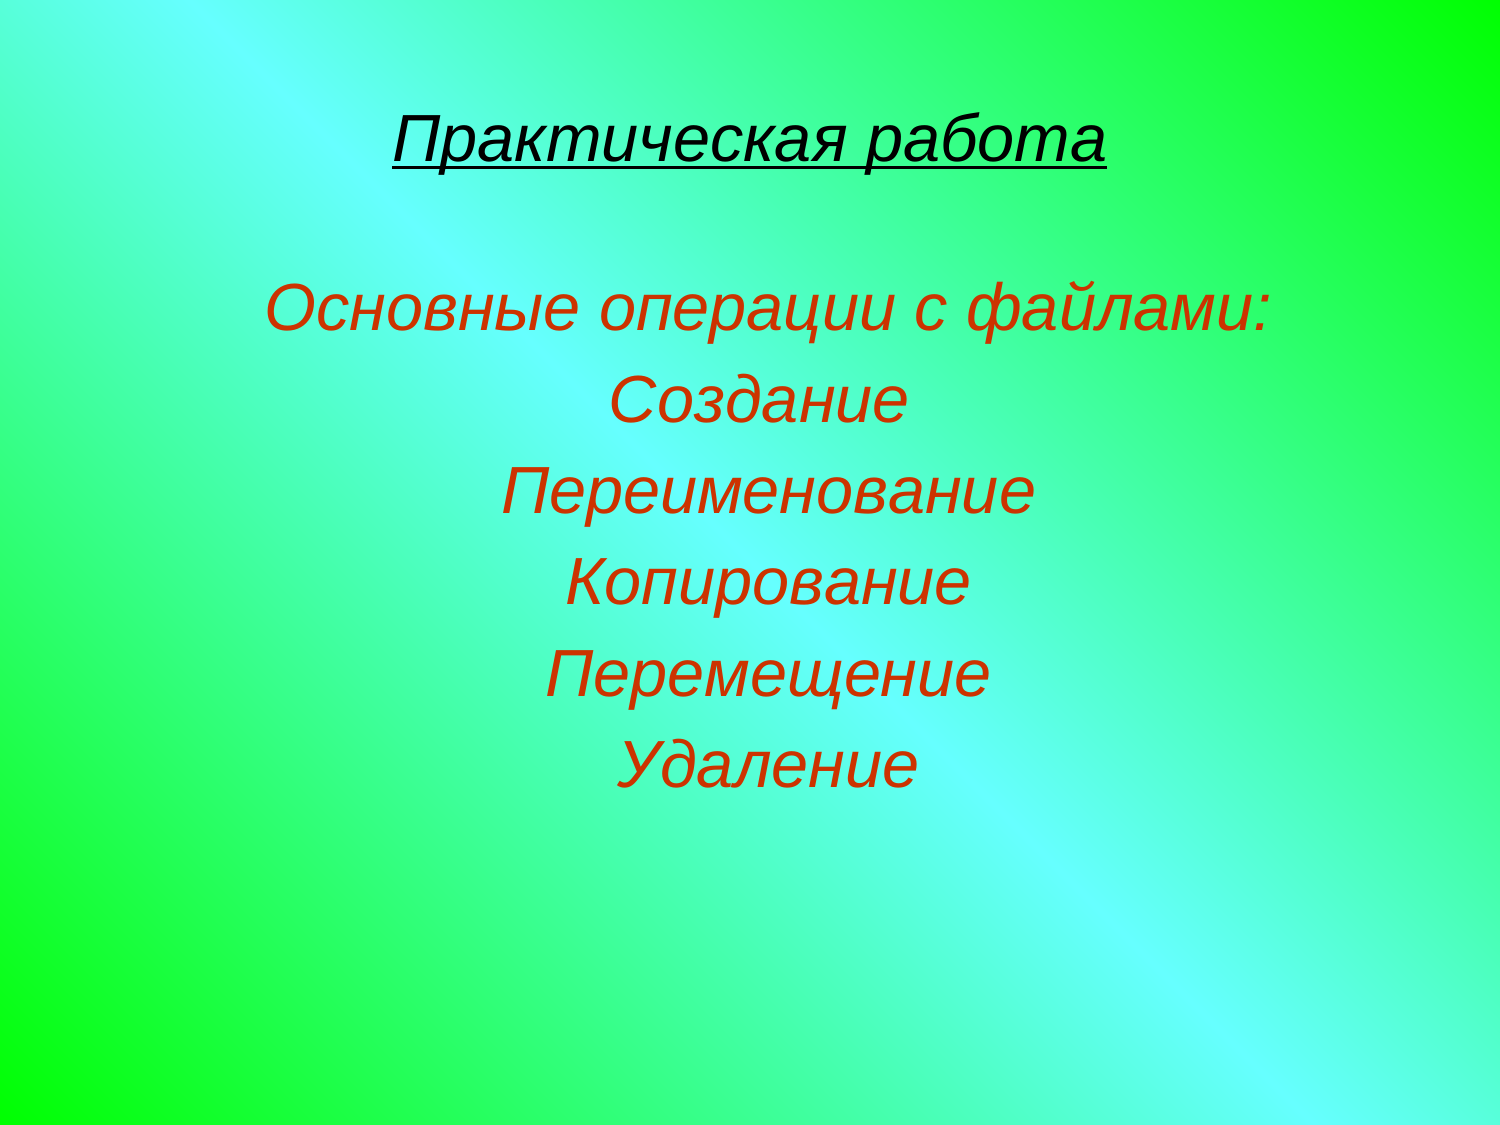

# Практическая работа
Основные операции с файлами:
Создание
Переименование
Копирование
Перемещение
Удаление